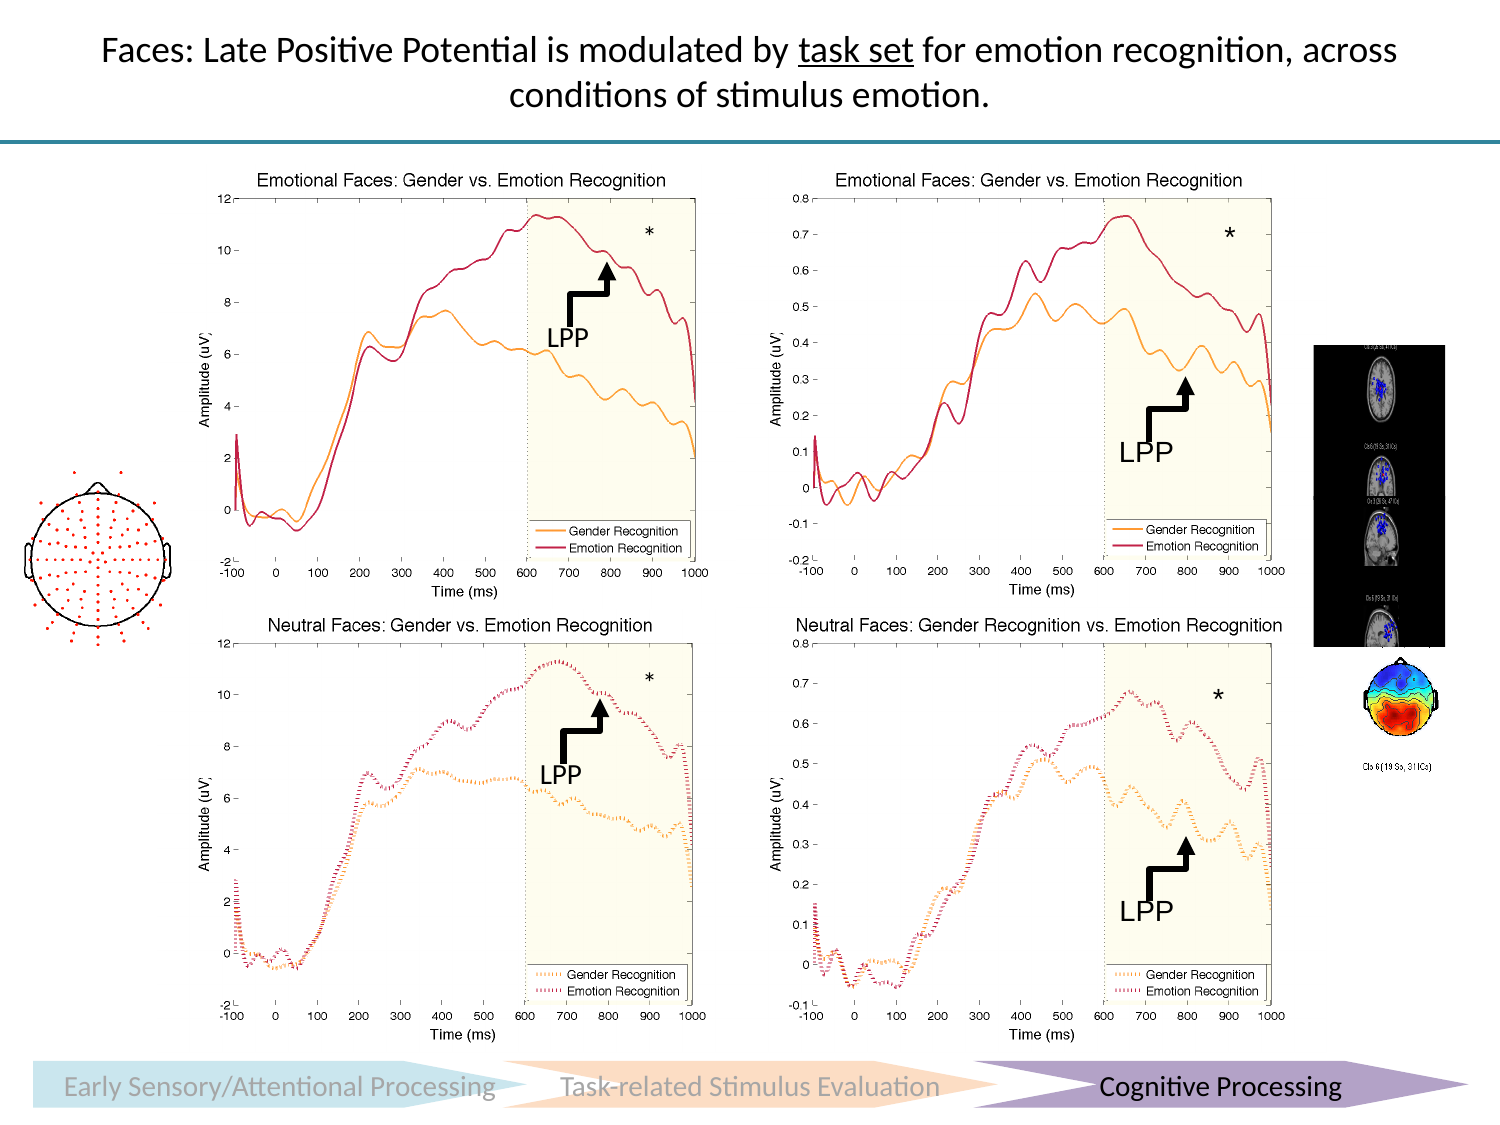

# Faces: Late Positive Potential is modulated by task set for emotion recognition, across conditions of stimulus emotion.
*
LPP
*
LPP
*
LPP
*
LPP
Early Sensory/Attentional Processing
Task-related Stimulus Evaluation
Cognitive Processing